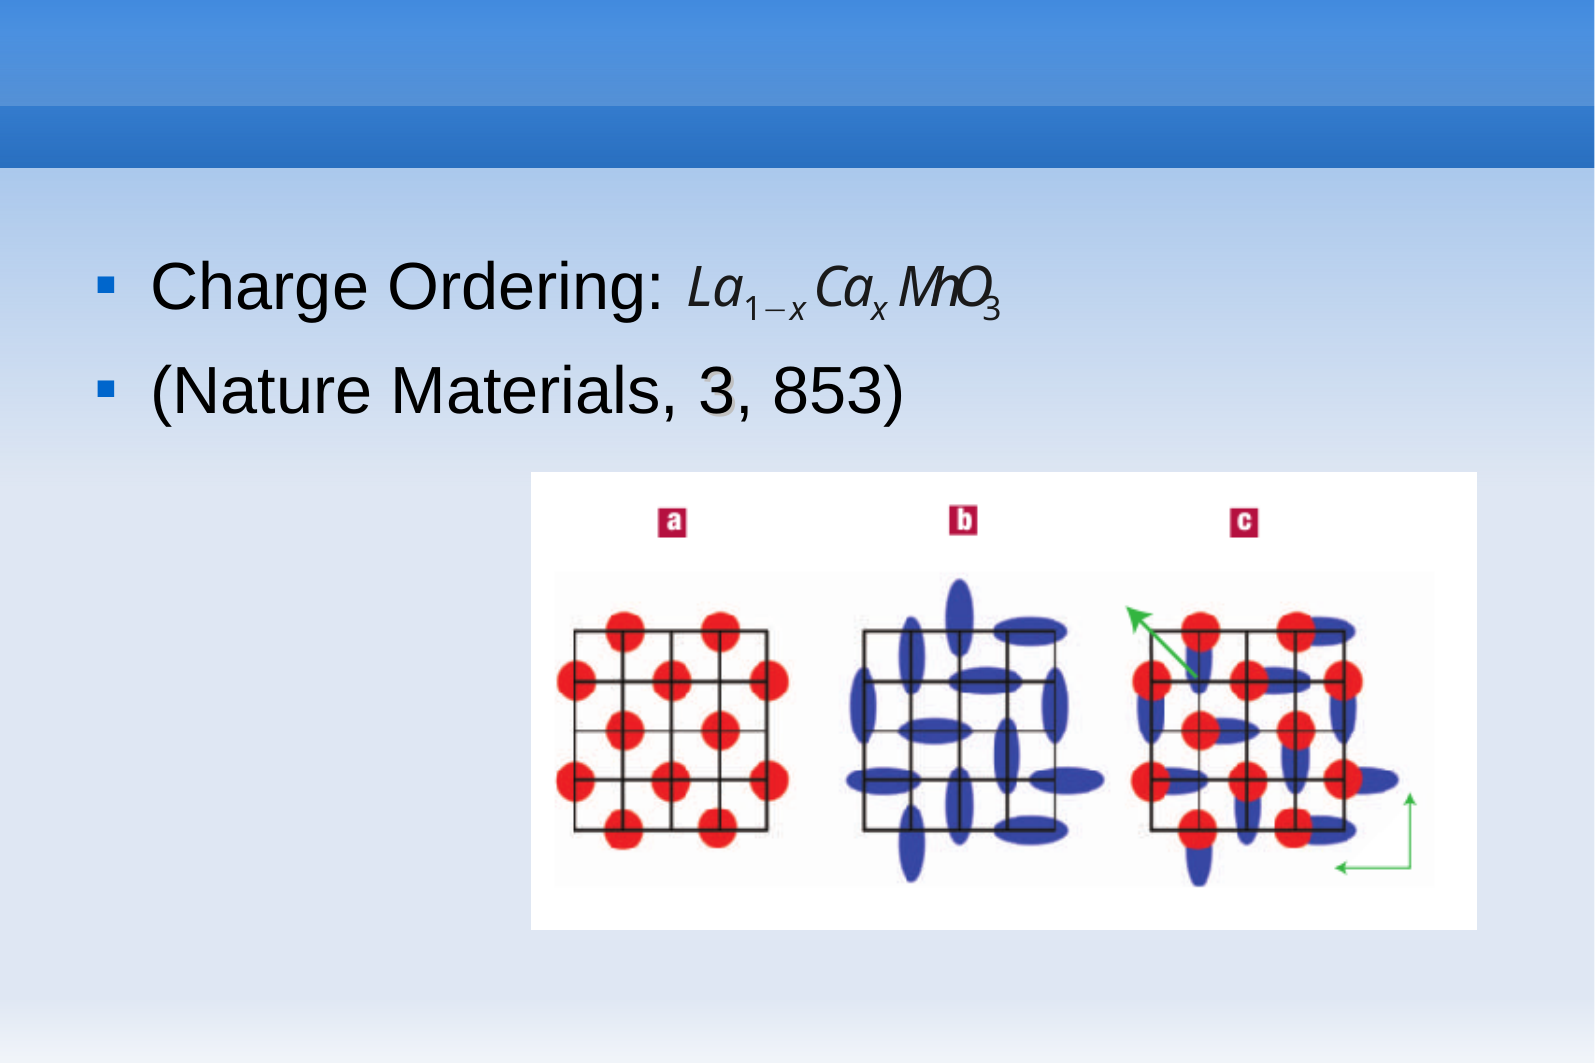

#
Charge Ordering:
(Nature Materials, 3, 853)